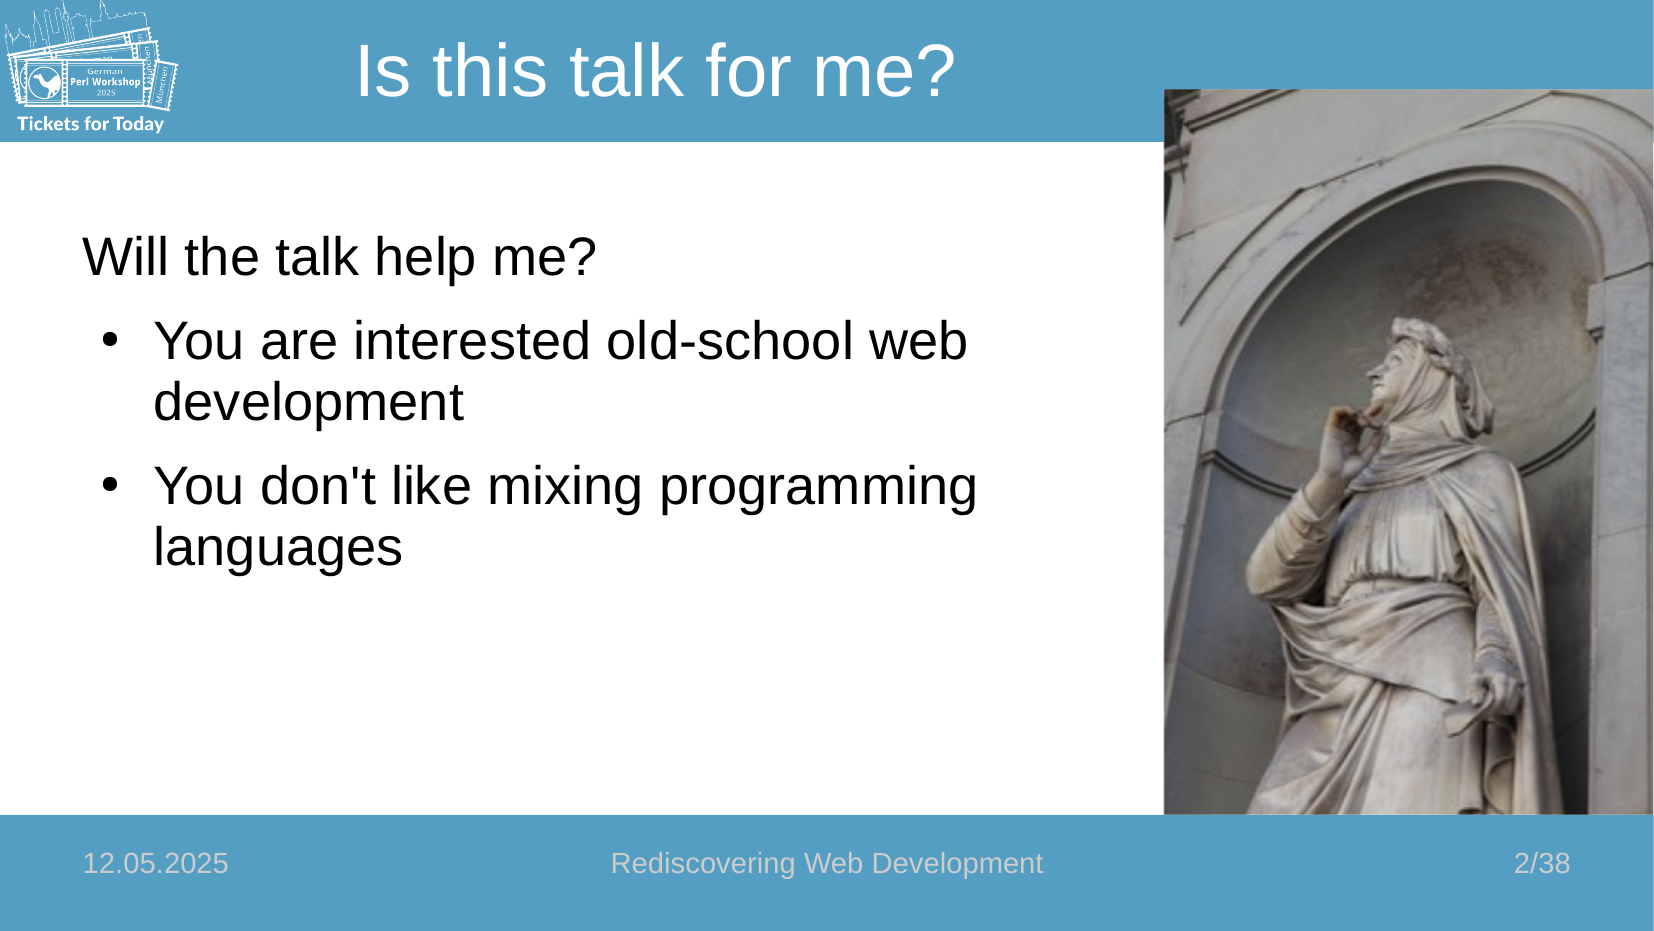

# Is this talk for me?
Will the talk help me?
You are interested old-school web development
You don't like mixing programming languages
08. März 2019
2